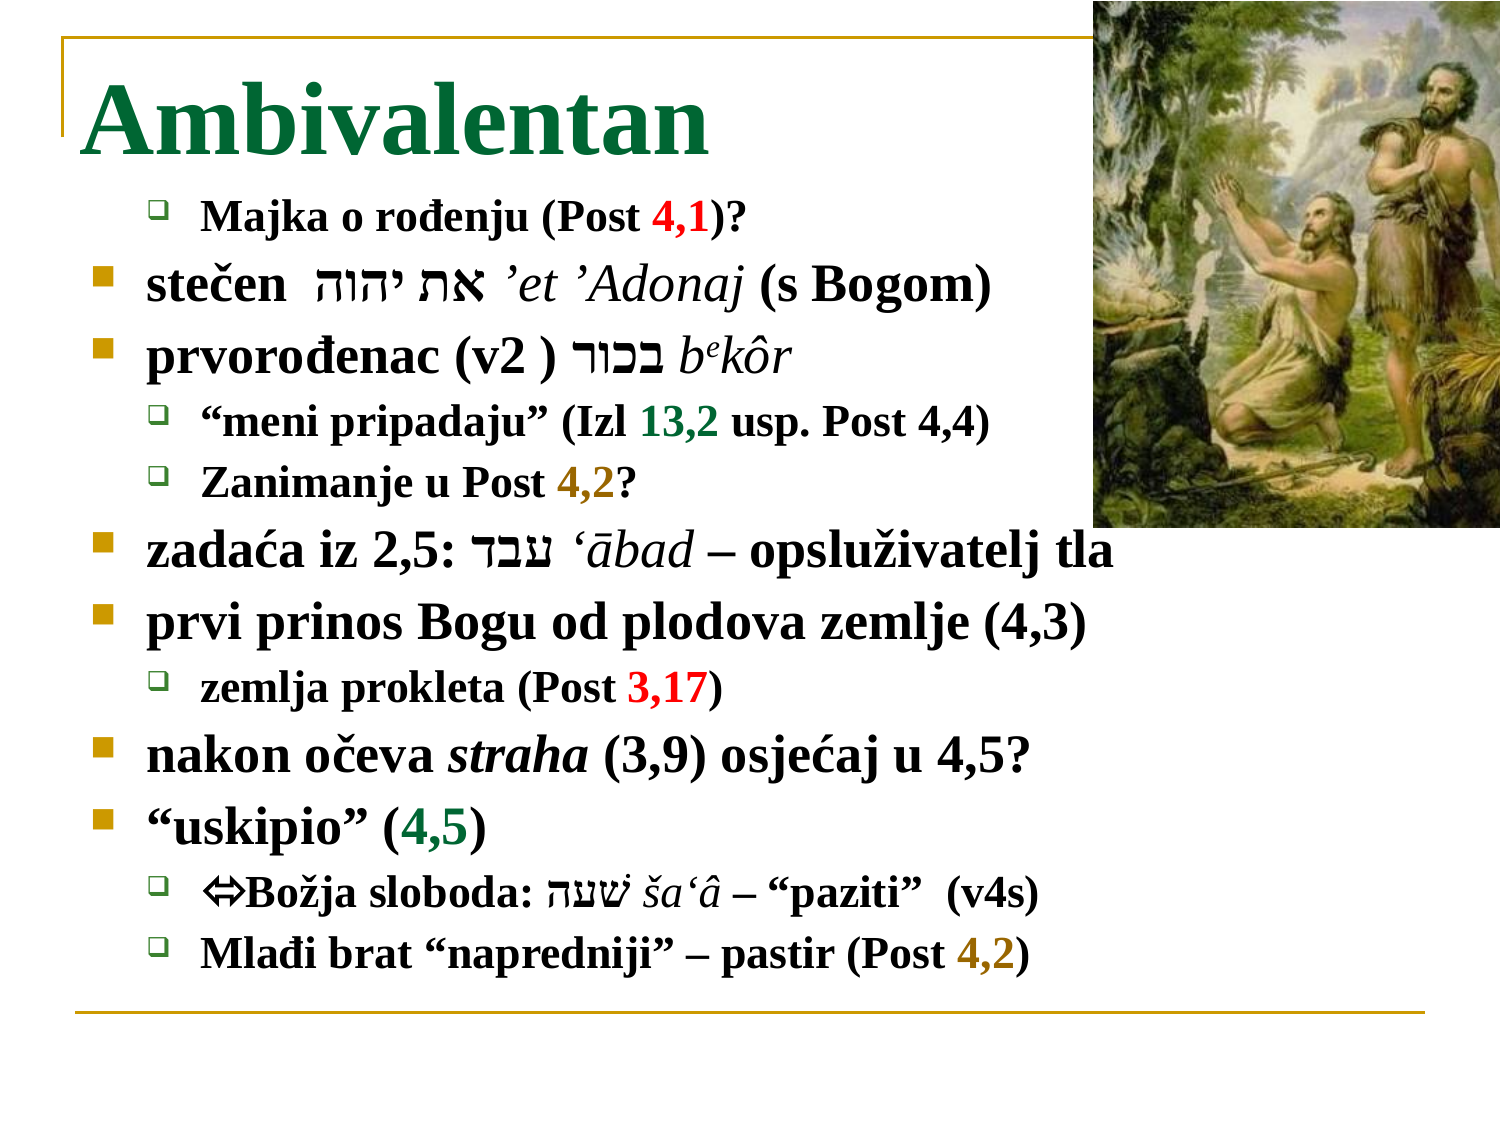

# Ambivalentan
Majka o rođenju (Post 4,1)?
stečen את יהוה ’et ’Adonaj (s Bogom)
prvorođenac (v2 ) בכור bekôr
“meni pripadaju” (Izl 13,2 usp. Post 4,4)
Zanimanje u Post 4,2?
zadaća iz 2,5: עבד ‘ābad – opsluživatelj tla
prvi prinos Bogu od plodova zemlje (4,3)
zemlja prokleta (Post 3,17)
nakon očeva straha (3,9) osjećaj u 4,5?
“uskipio” (4,5)
Božja sloboda: שׁעה ša‘â – “paziti” (v4s)
Mlađi brat “napredniji” – pastir (Post 4,2)